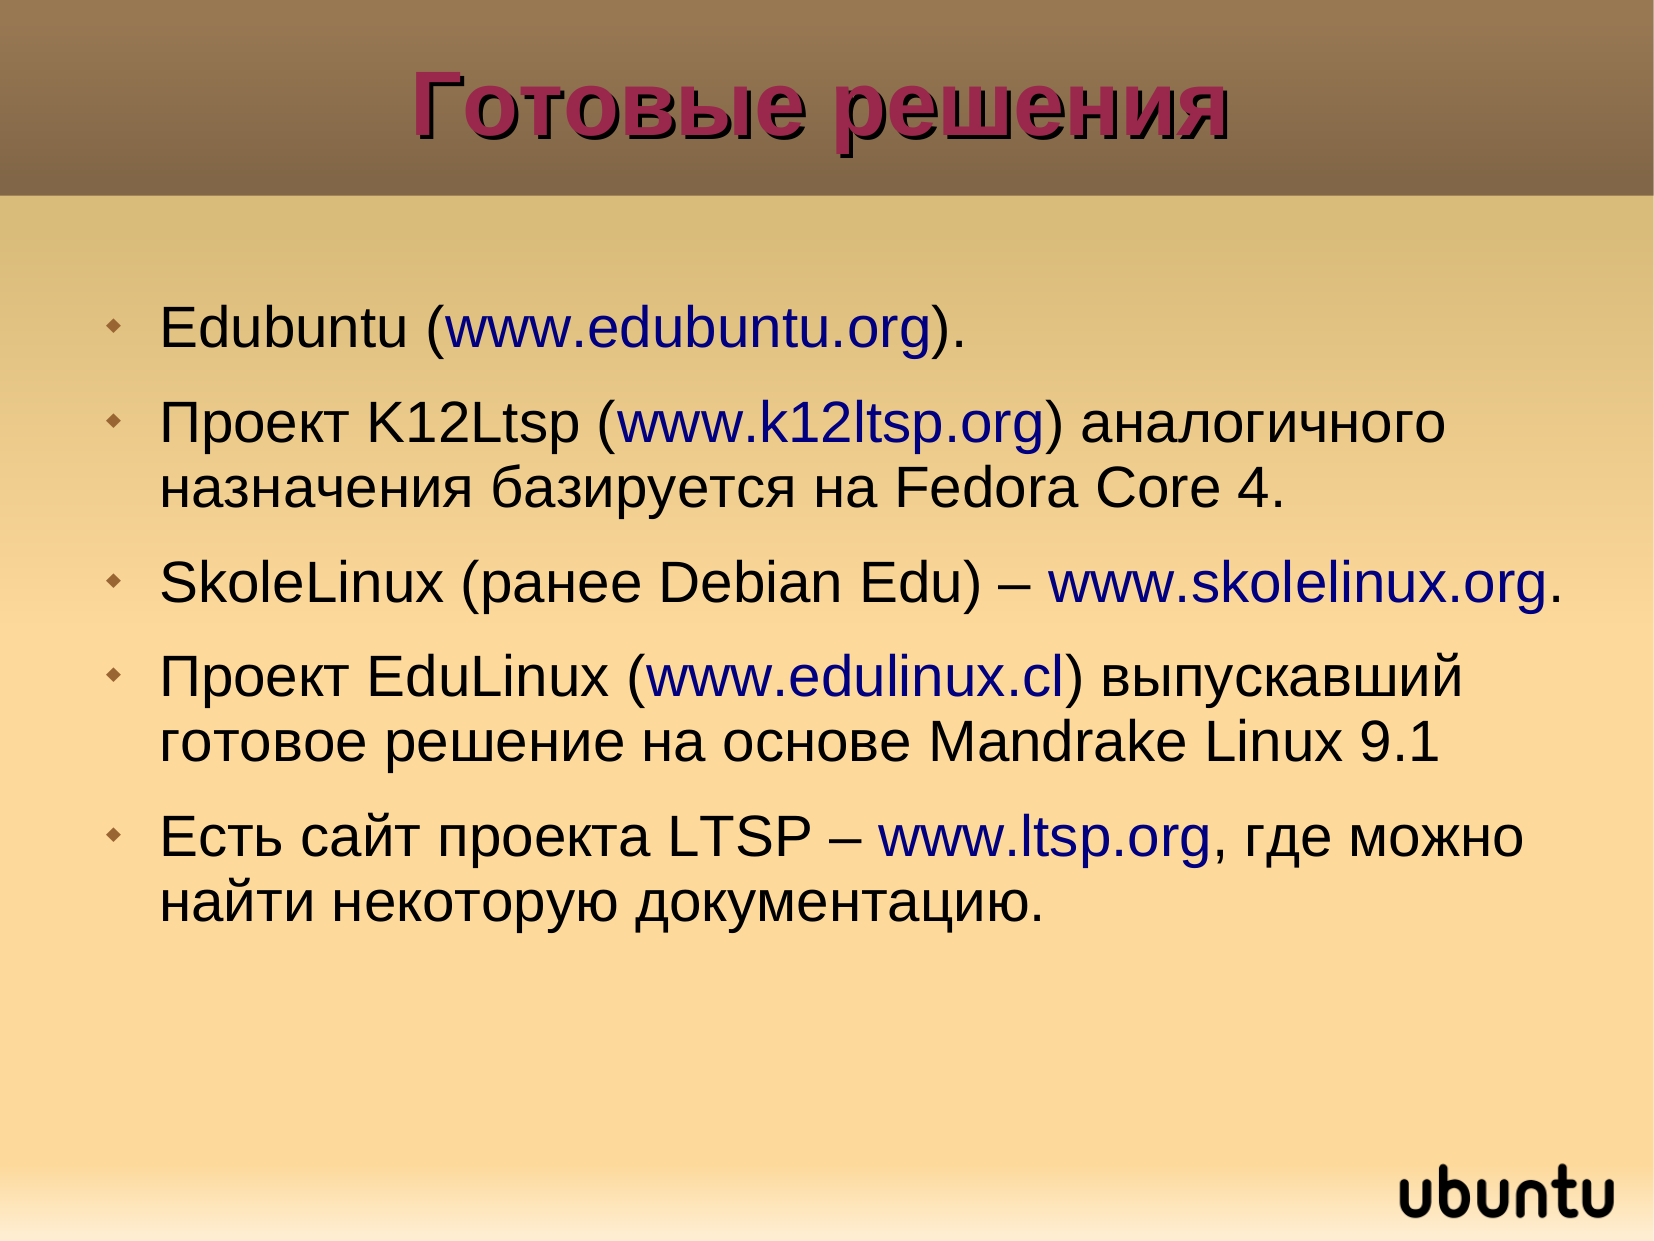

# Готовые решения
Edubuntu (www.edubuntu.org).
Проект K12Ltsp (www.k12ltsp.org) аналогичного назначения базируется на Fedora Core 4.
SkoleLinux (ранее Debian Edu) – www.skolelinux.org.
Проект EduLinux (www.edulinux.cl) выпускавший готовое решение на основе Mandrake Linux 9.1
Есть сайт проекта LTSP – www.ltsp.org, где можно найти некоторую документацию.